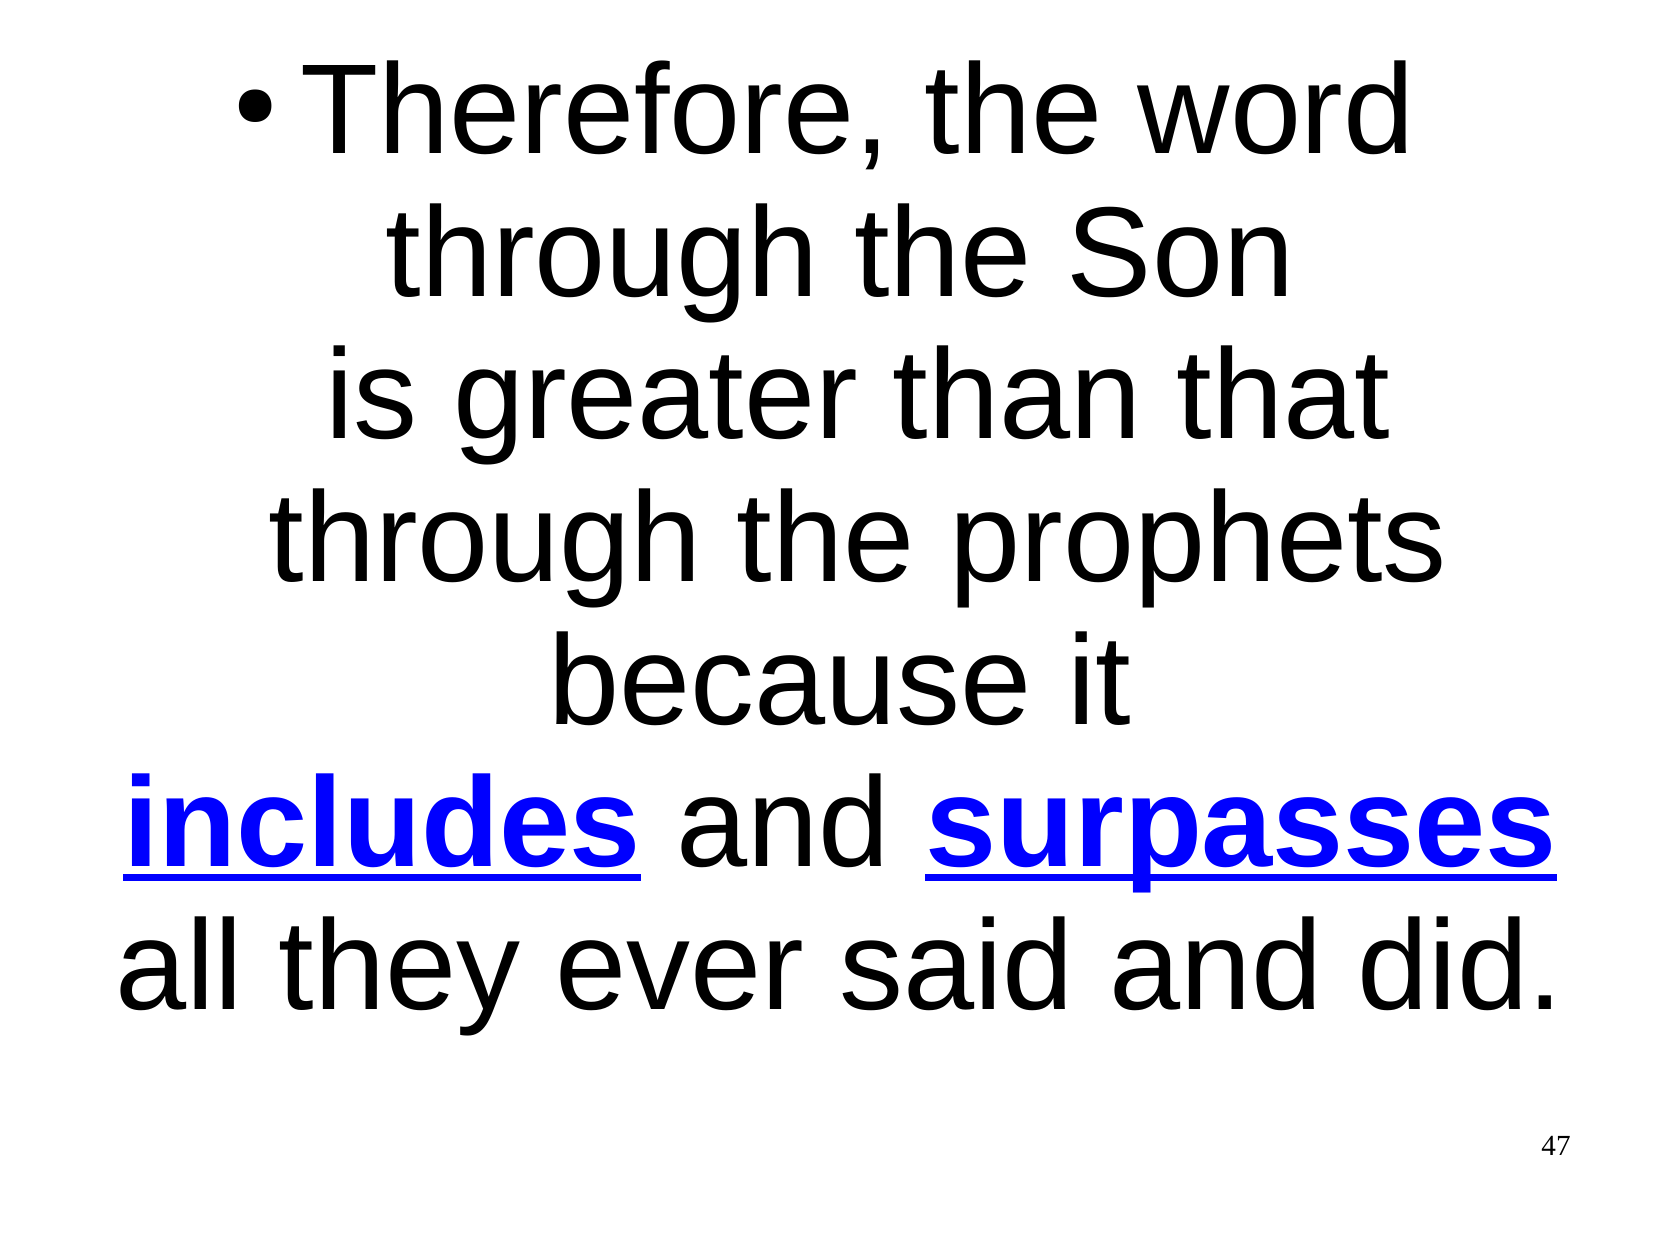

# Therefore, the word through the Son is greater than that through the prophets because it includes and surpasses all they ever said and did.
47